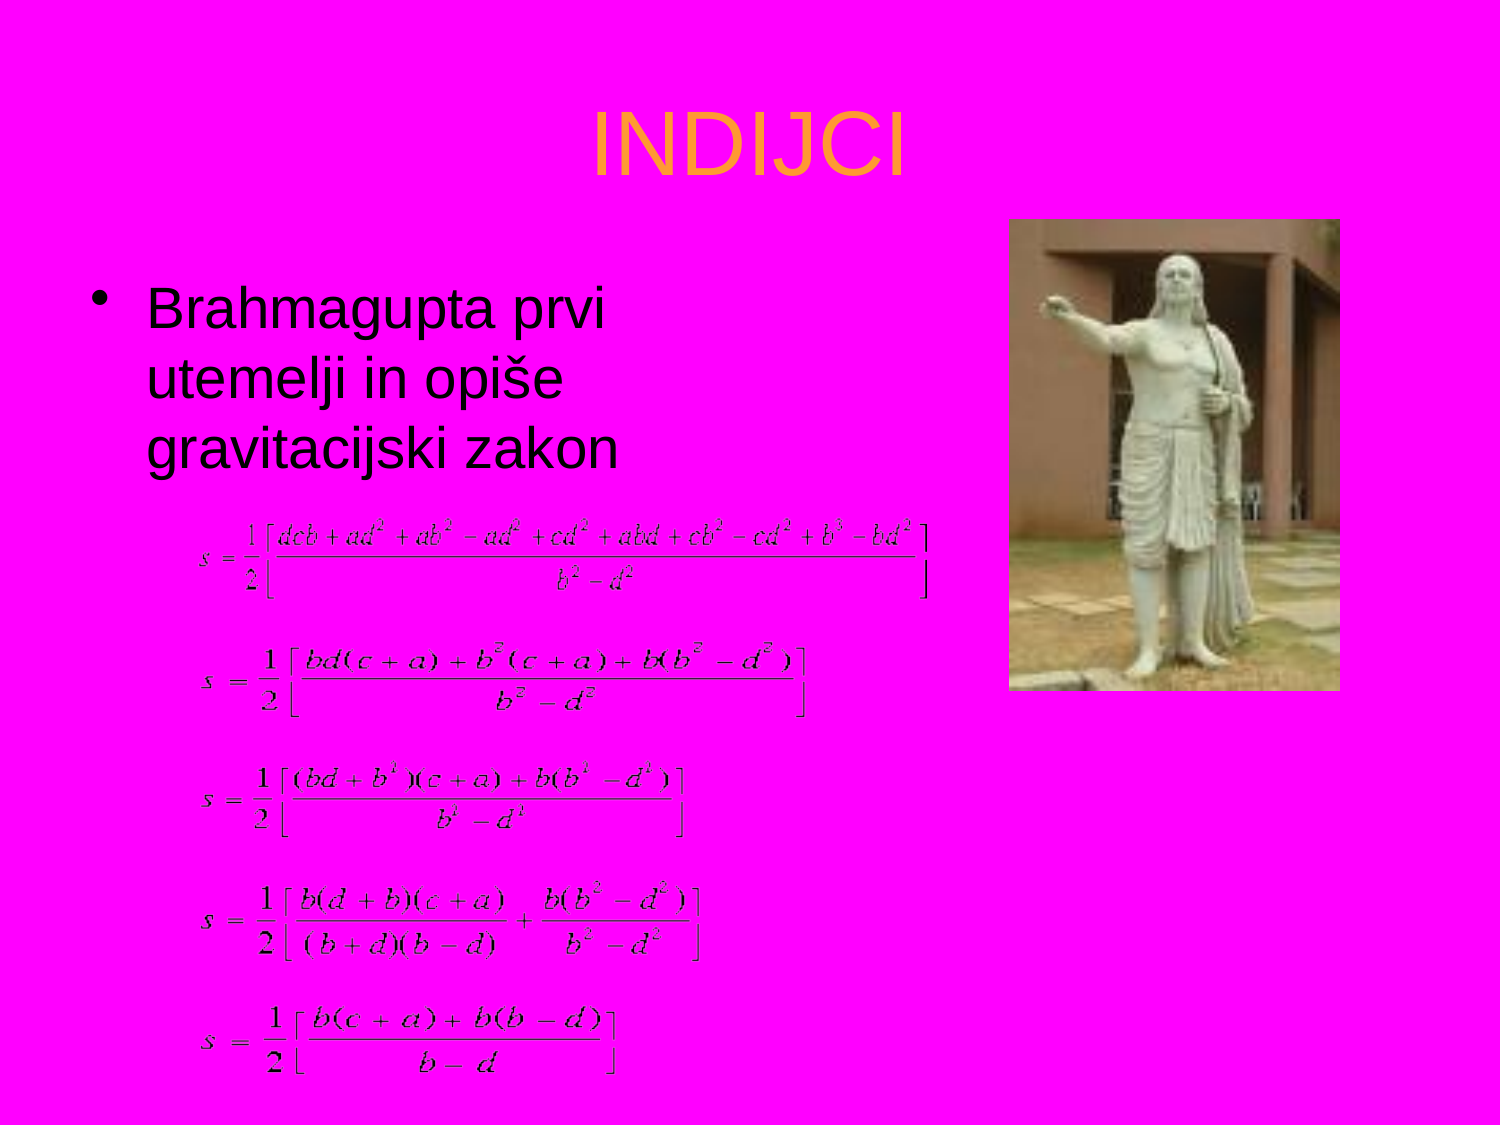

# INDIJCI
Brahmagupta prvi utemelji in opiše gravitacijski zakon